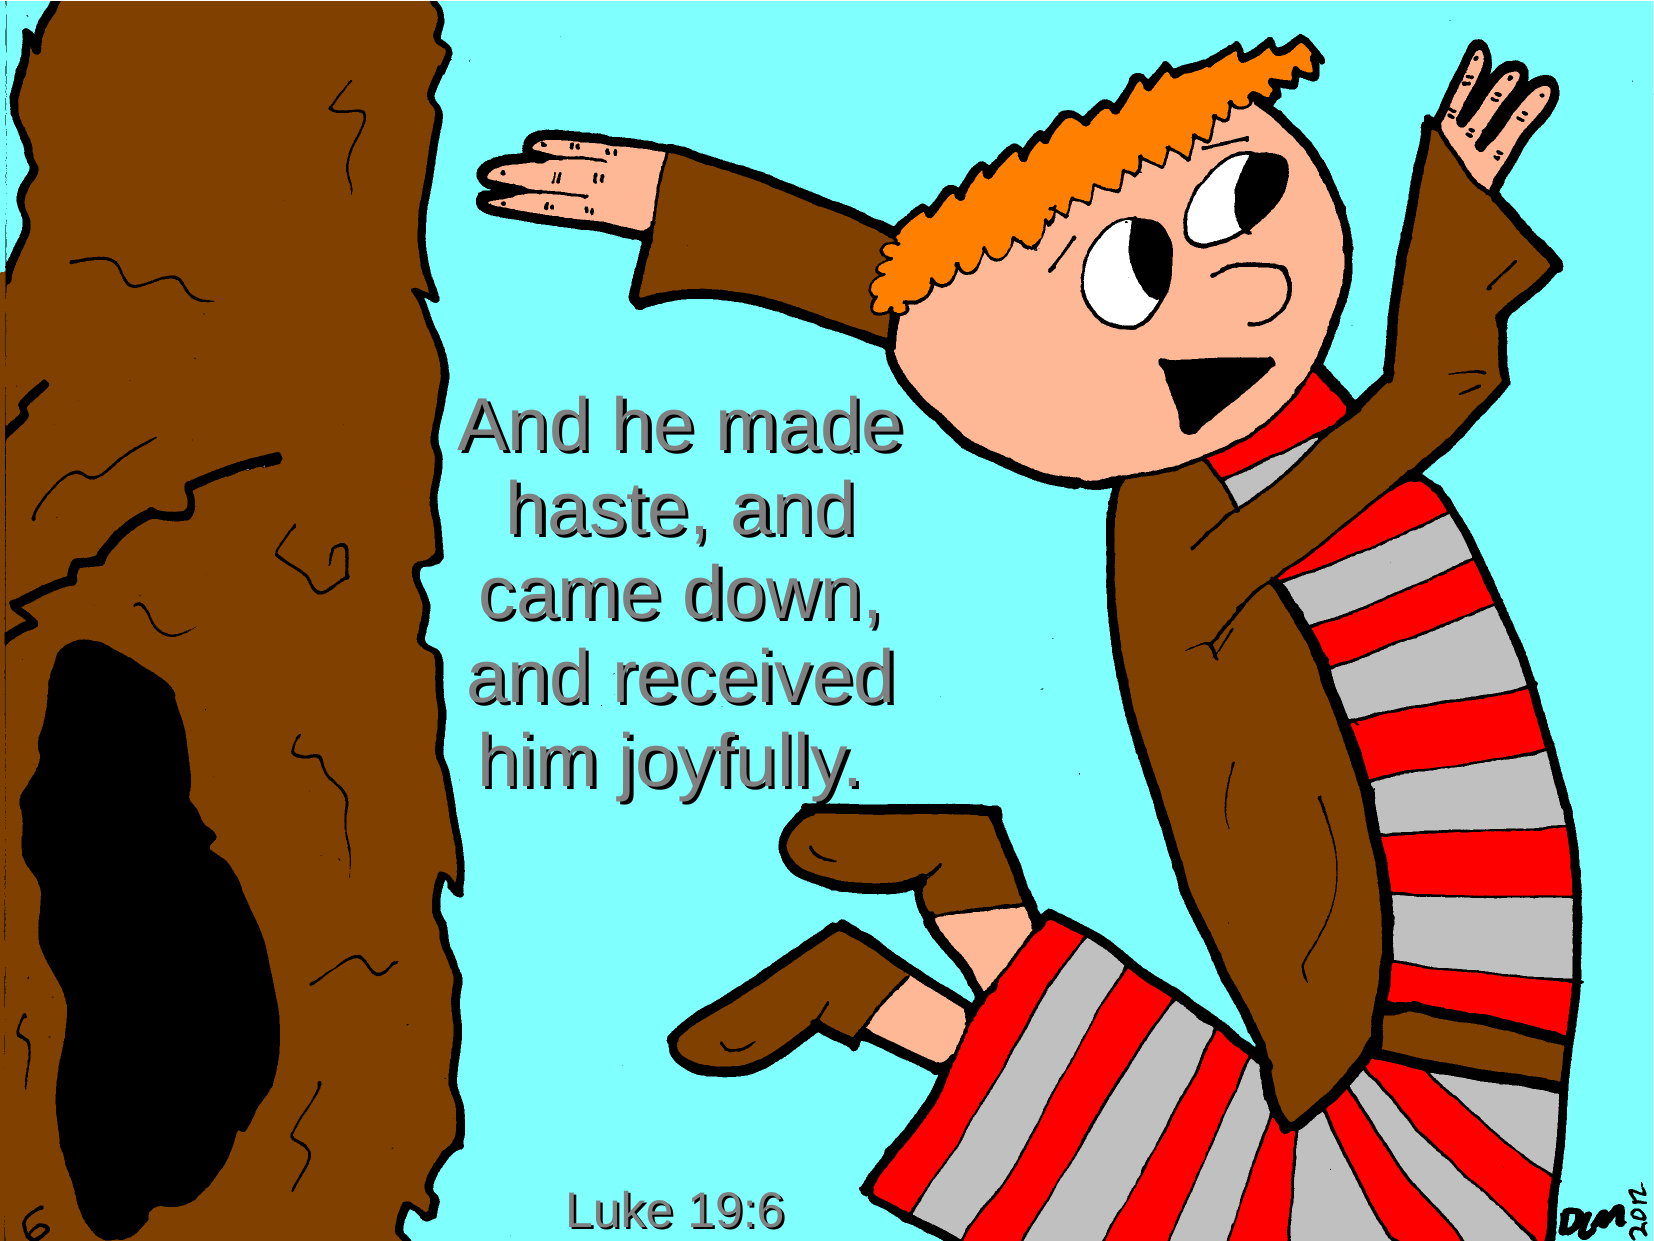

And he made haste, and came down, and received him joyfully.
Luke 19:6